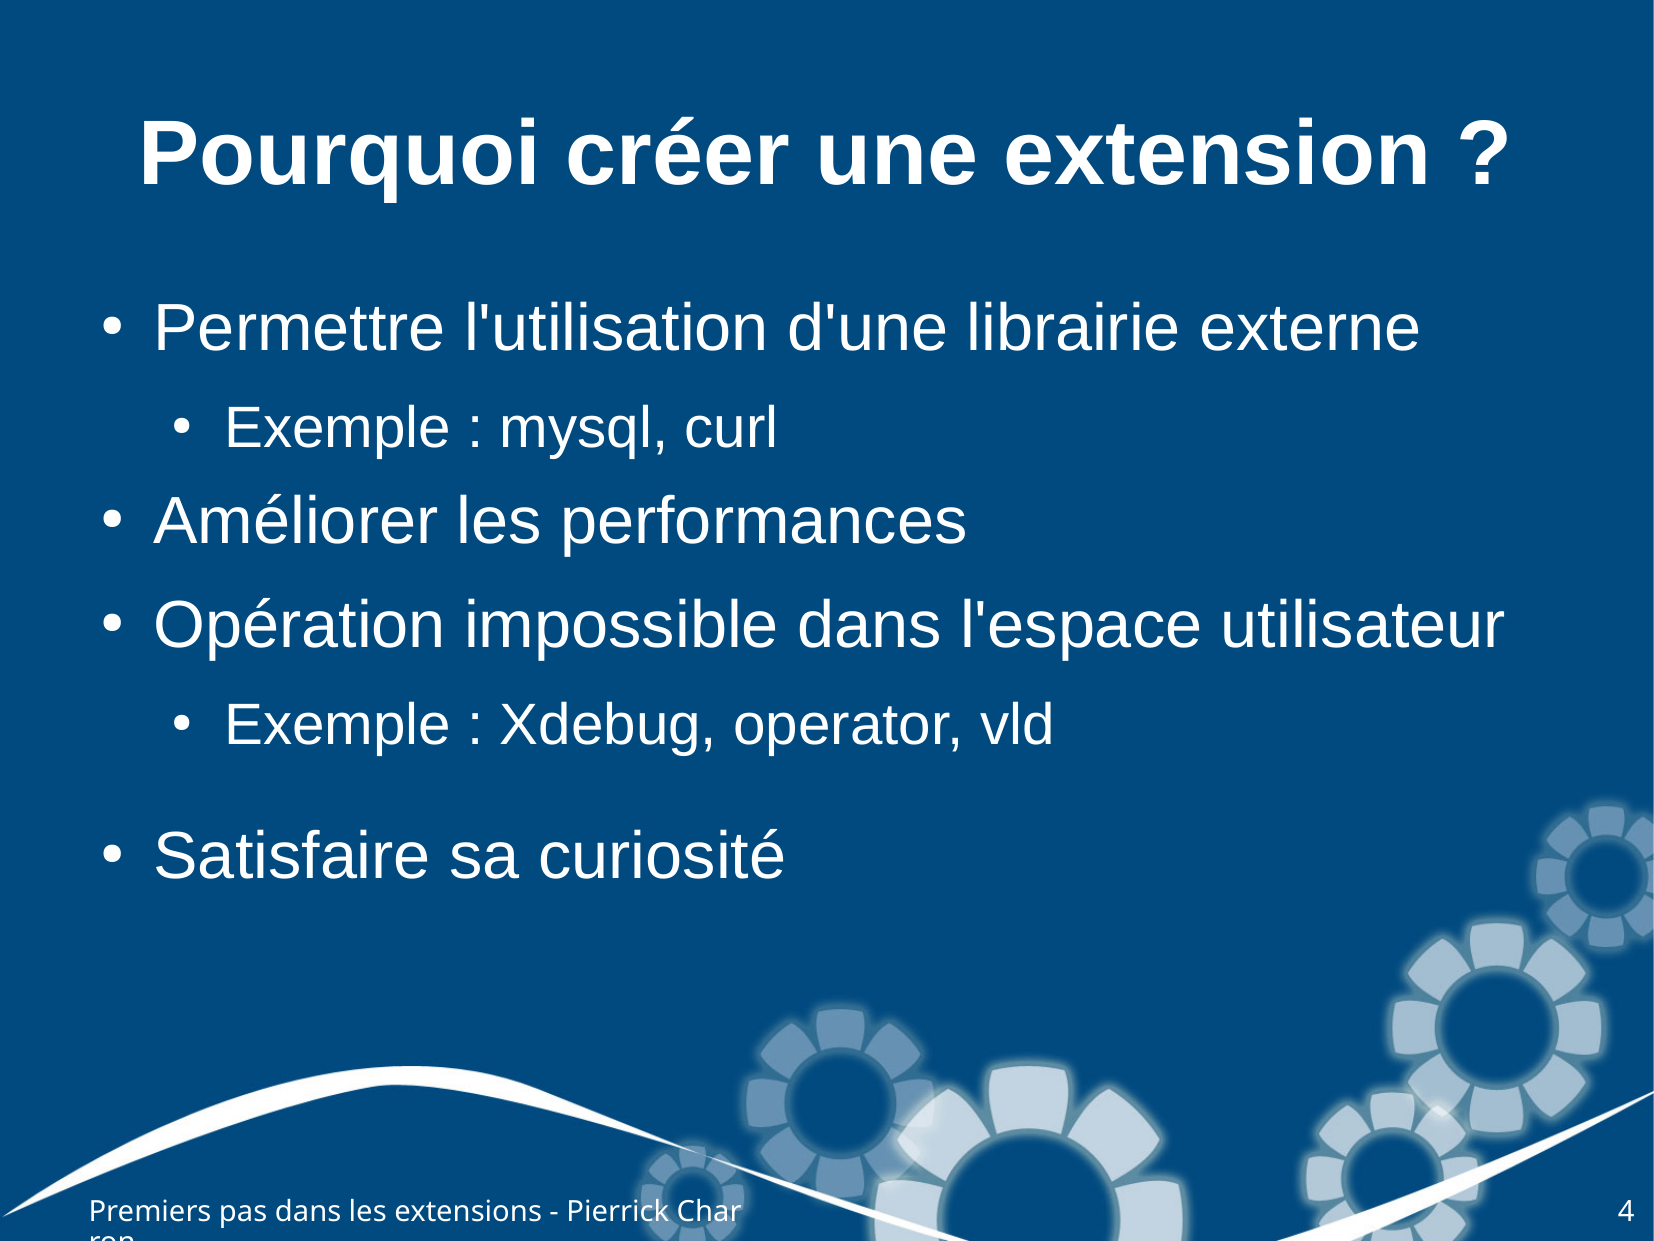

# Pourquoi créer une extension ?
Permettre l'utilisation d'une librairie externe
Exemple : mysql, curl
Améliorer les performances
Opération impossible dans l'espace utilisateur
Exemple : Xdebug, operator, vld
Satisfaire sa curiosité
Premiers pas dans les extensions - Pierrick Charron
4